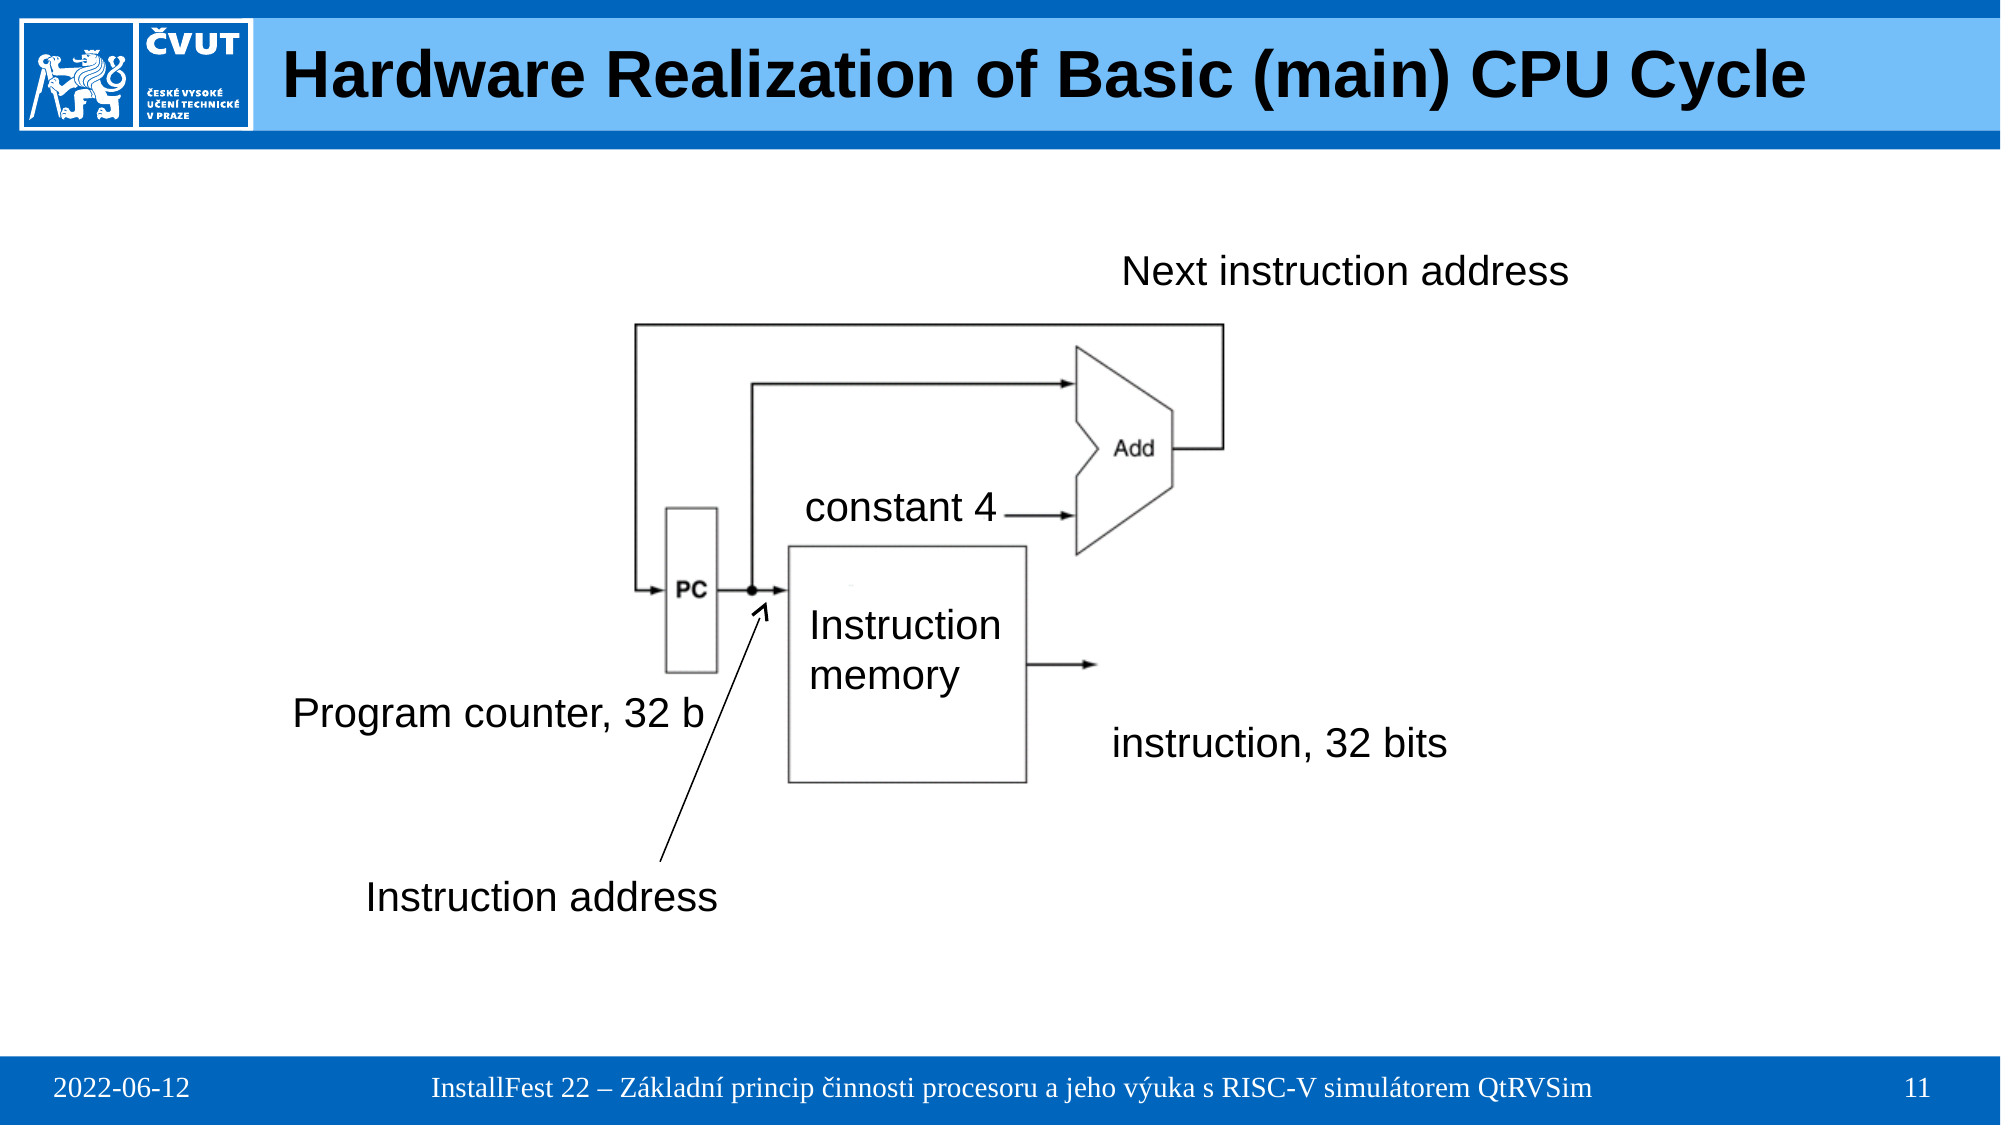

# Hardware Realization of Basic (main) CPU Cycle
Next instruction address
constant 4
Instruction memory
Program counter, 32 b
instruction, 32 bits
Instruction address
2022-06-12
InstallFest 22 – Základní princip činnosti procesoru a jeho výuka s RISC-V simulátorem QtRVSim
11